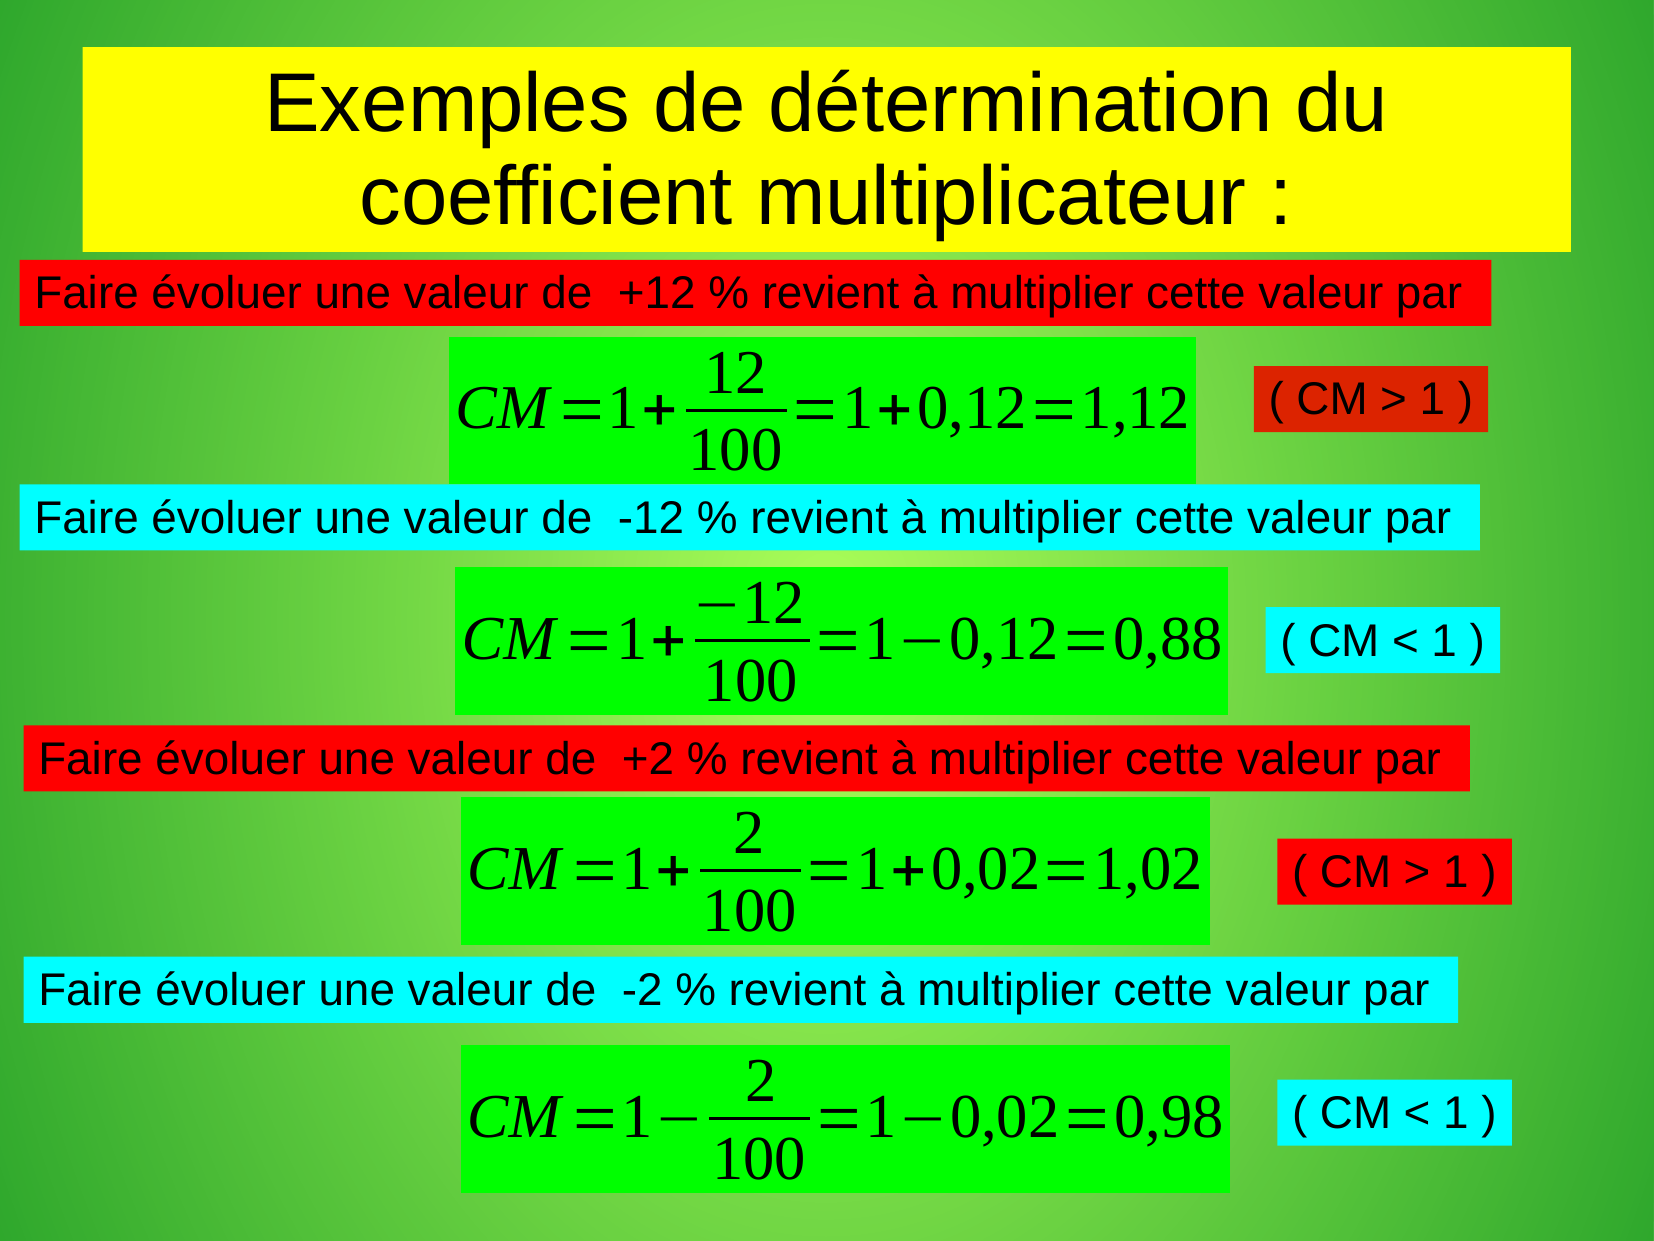

# Exemples de détermination du coefficient multiplicateur :
Faire évoluer une valeur de +12 % revient à multiplier cette valeur par
( CM > 1 )
Faire évoluer une valeur de -12 % revient à multiplier cette valeur par
( CM < 1 )
Faire évoluer une valeur de +2 % revient à multiplier cette valeur par
( CM > 1 )
Faire évoluer une valeur de -2 % revient à multiplier cette valeur par
( CM < 1 )